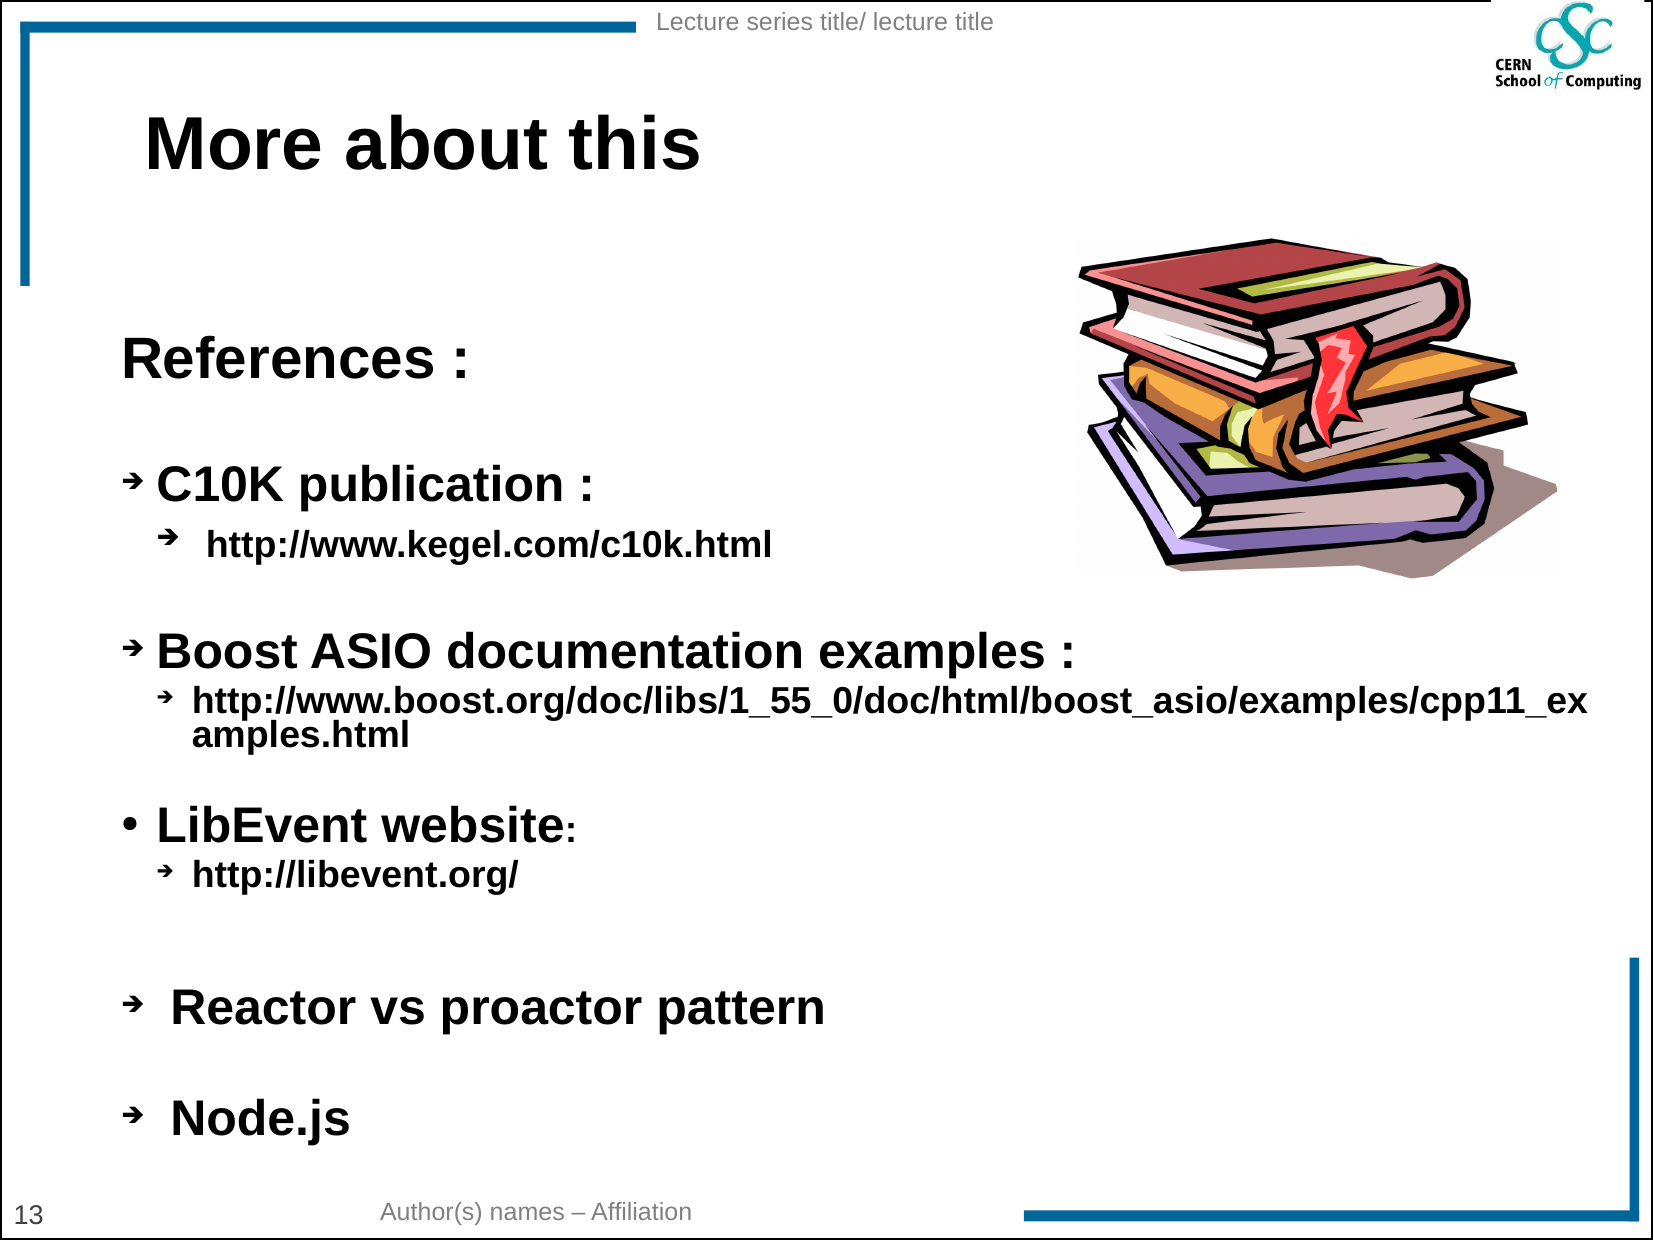

More about this
References :
C10K publication :
 http://www.kegel.com/c10k.html
Boost ASIO documentation examples :
http://www.boost.org/doc/libs/1_55_0/doc/html/boost_asio/examples/cpp11_examples.html
LibEvent website:
http://libevent.org/
 Reactor vs proactor pattern
 Node.js